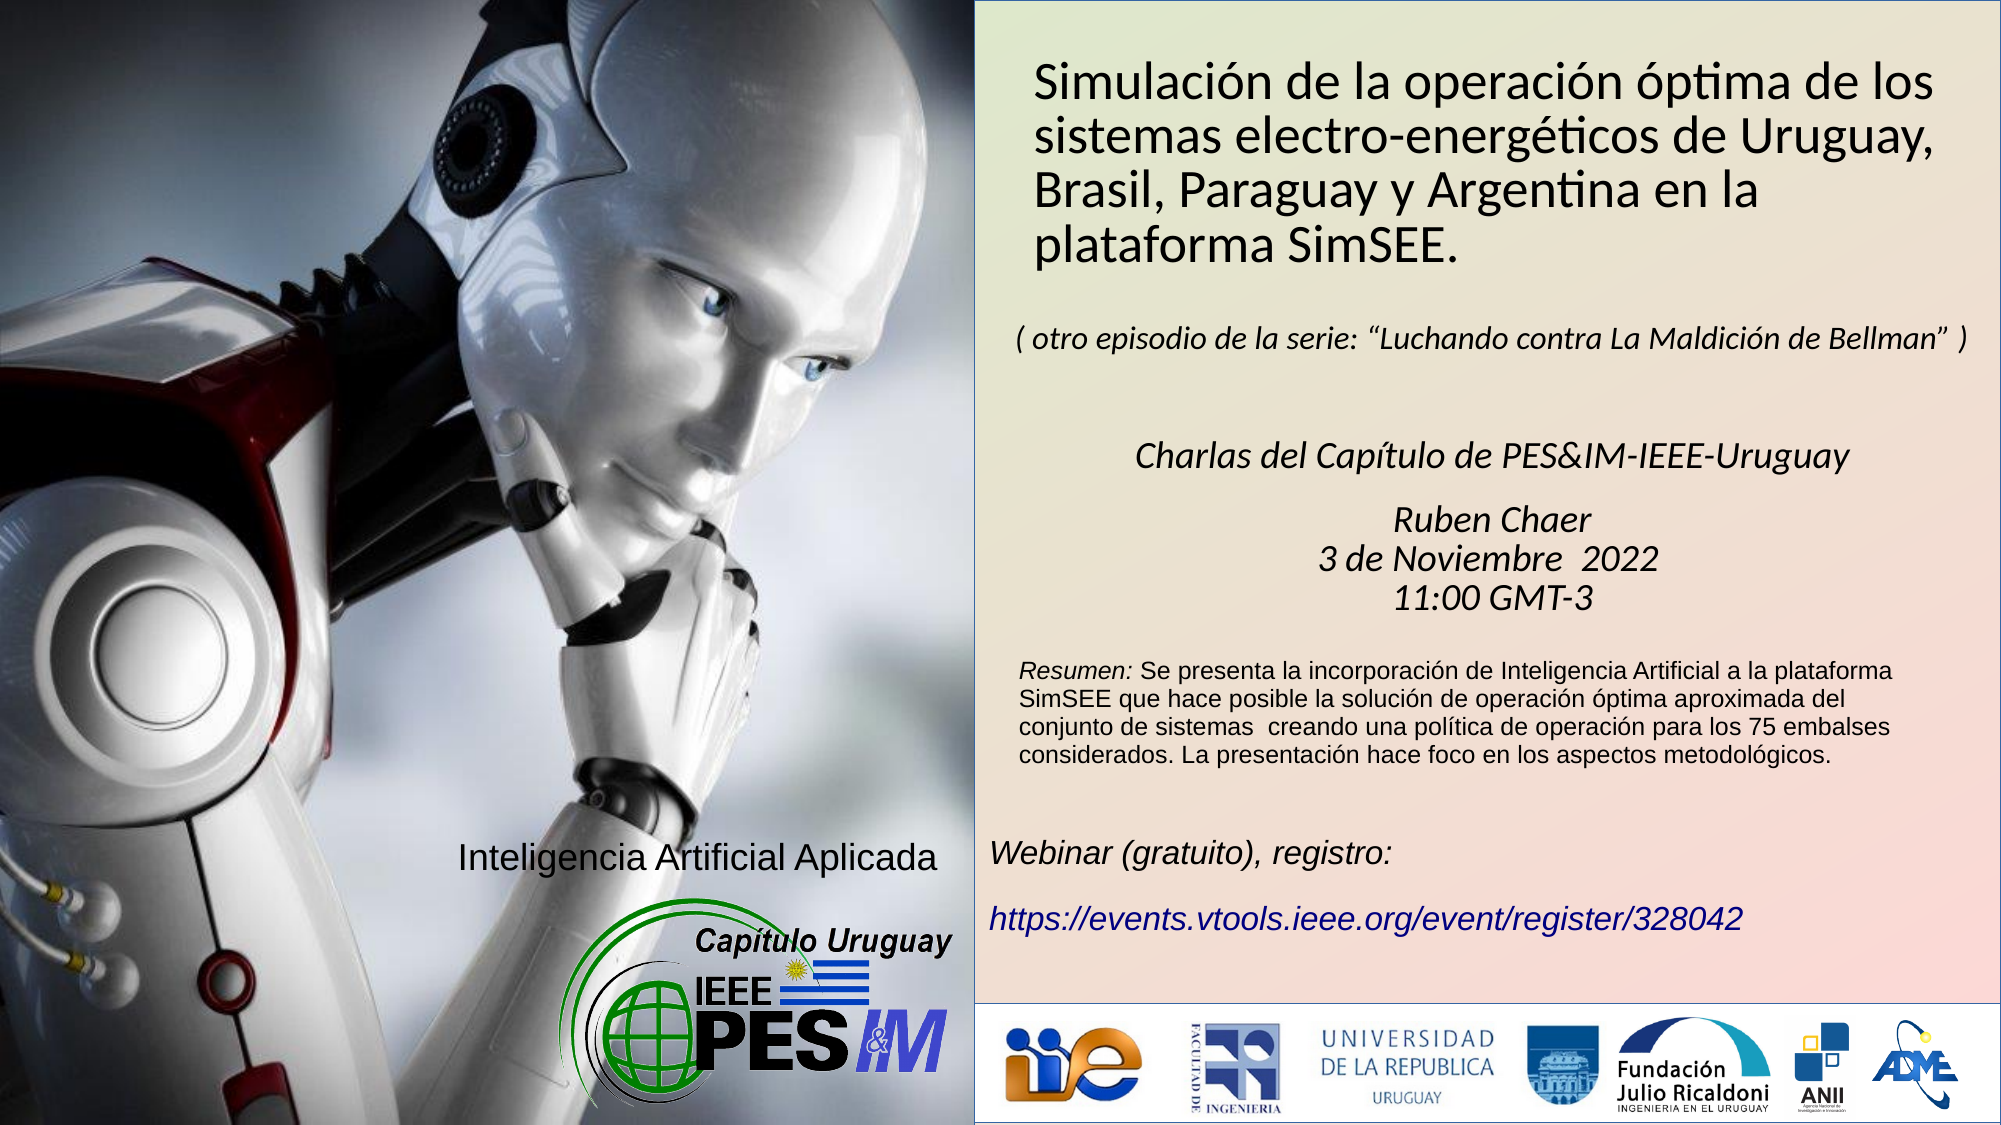

# Simulación de la operación óptima de los sistemas electro-energéticos de Uruguay, Brasil, Paraguay y Argentina en la plataforma SimSEE.
( otro episodio de la serie: “Luchando contra La Maldición de Bellman” )
Charlas del Capítulo de PES&IM-IEEE-Uruguay
Ruben Chaer
3 de Noviembre 2022
11:00 GMT-3
Resumen: Se presenta la incorporación de Inteligencia Artificial a la plataforma SimSEE que hace posible la solución de operación óptima aproximada del conjunto de sistemas creando una política de operación para los 75 embalses considerados. La presentación hace foco en los aspectos metodológicos.
Webinar (gratuito), registro:
https://events.vtools.ieee.org/event/register/328042
Inteligencia Artificial Aplicada